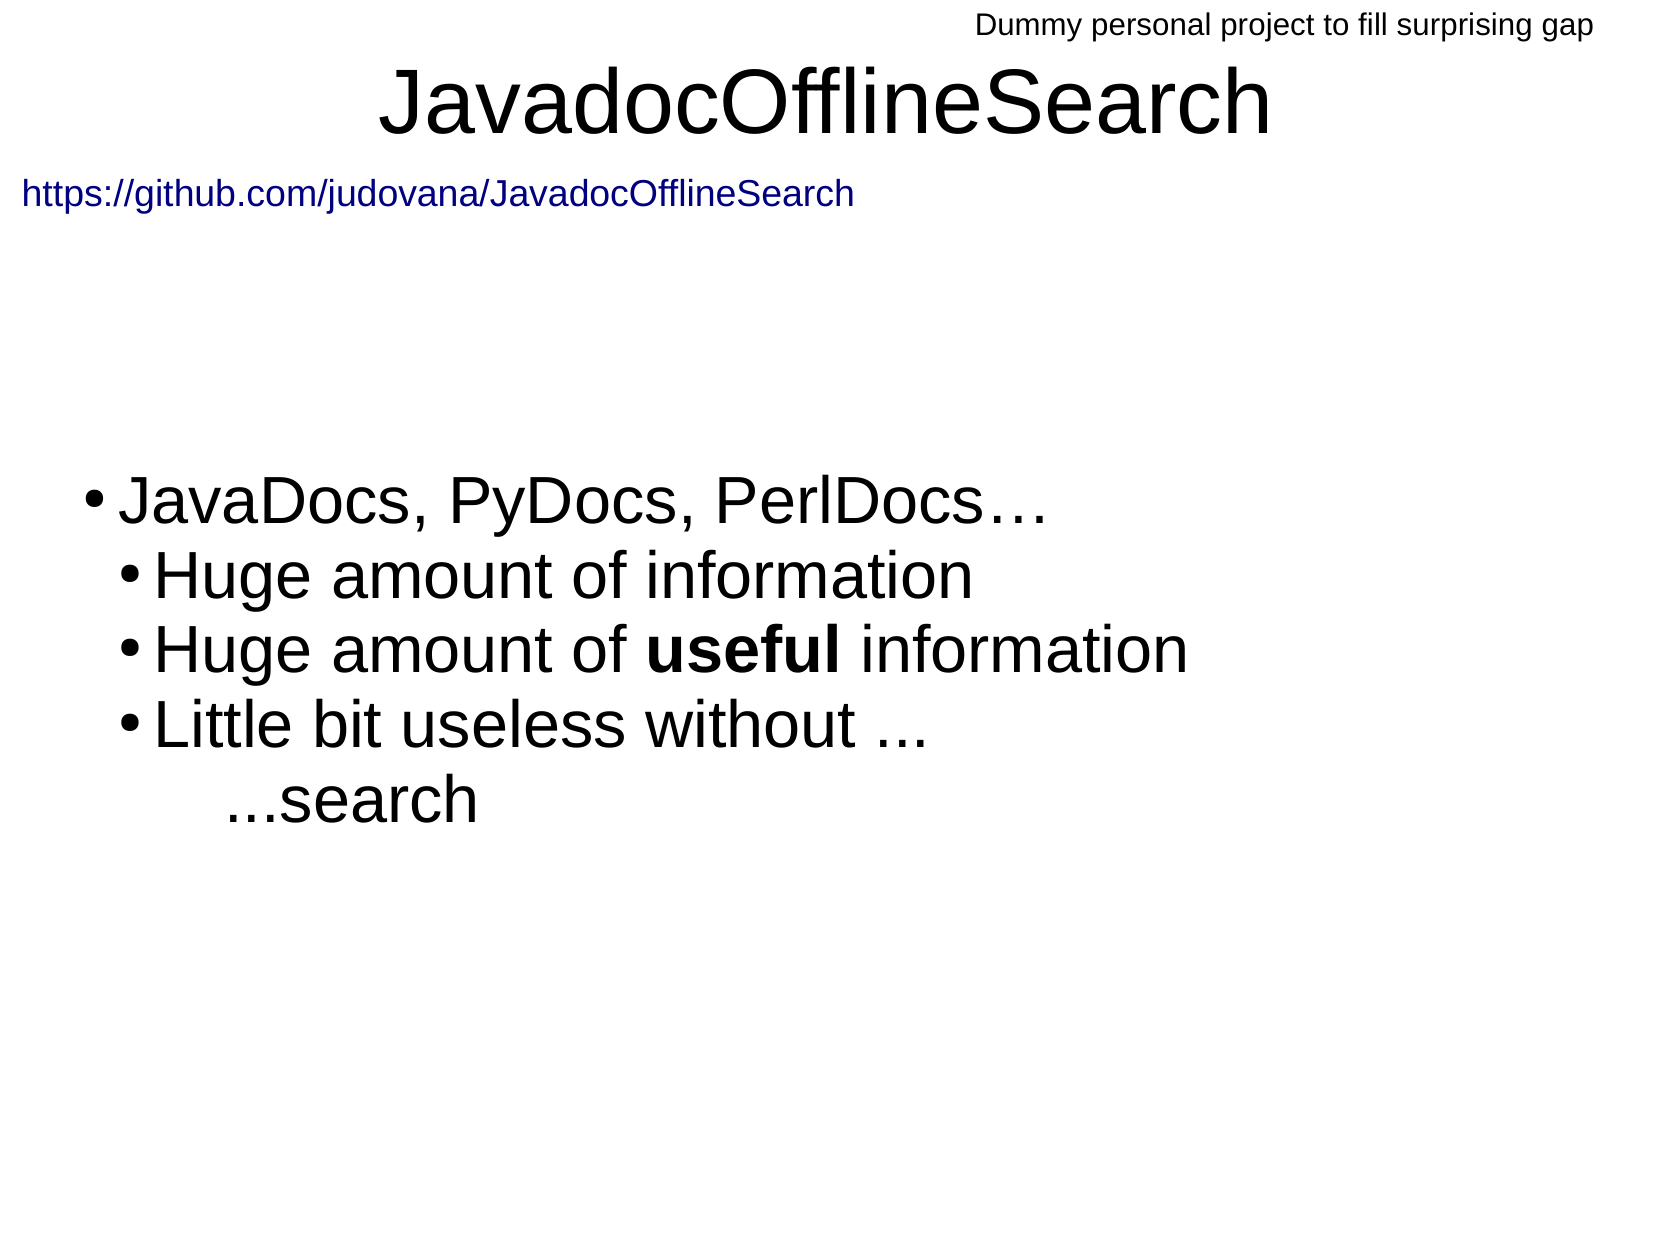

Dummy personal project to fill surprising gap
# JavadocOfflineSearch
https://github.com/judovana/JavadocOfflineSearch
JavaDocs, PyDocs, PerlDocs…
Huge amount of information
Huge amount of useful information
Little bit useless without ...
...search